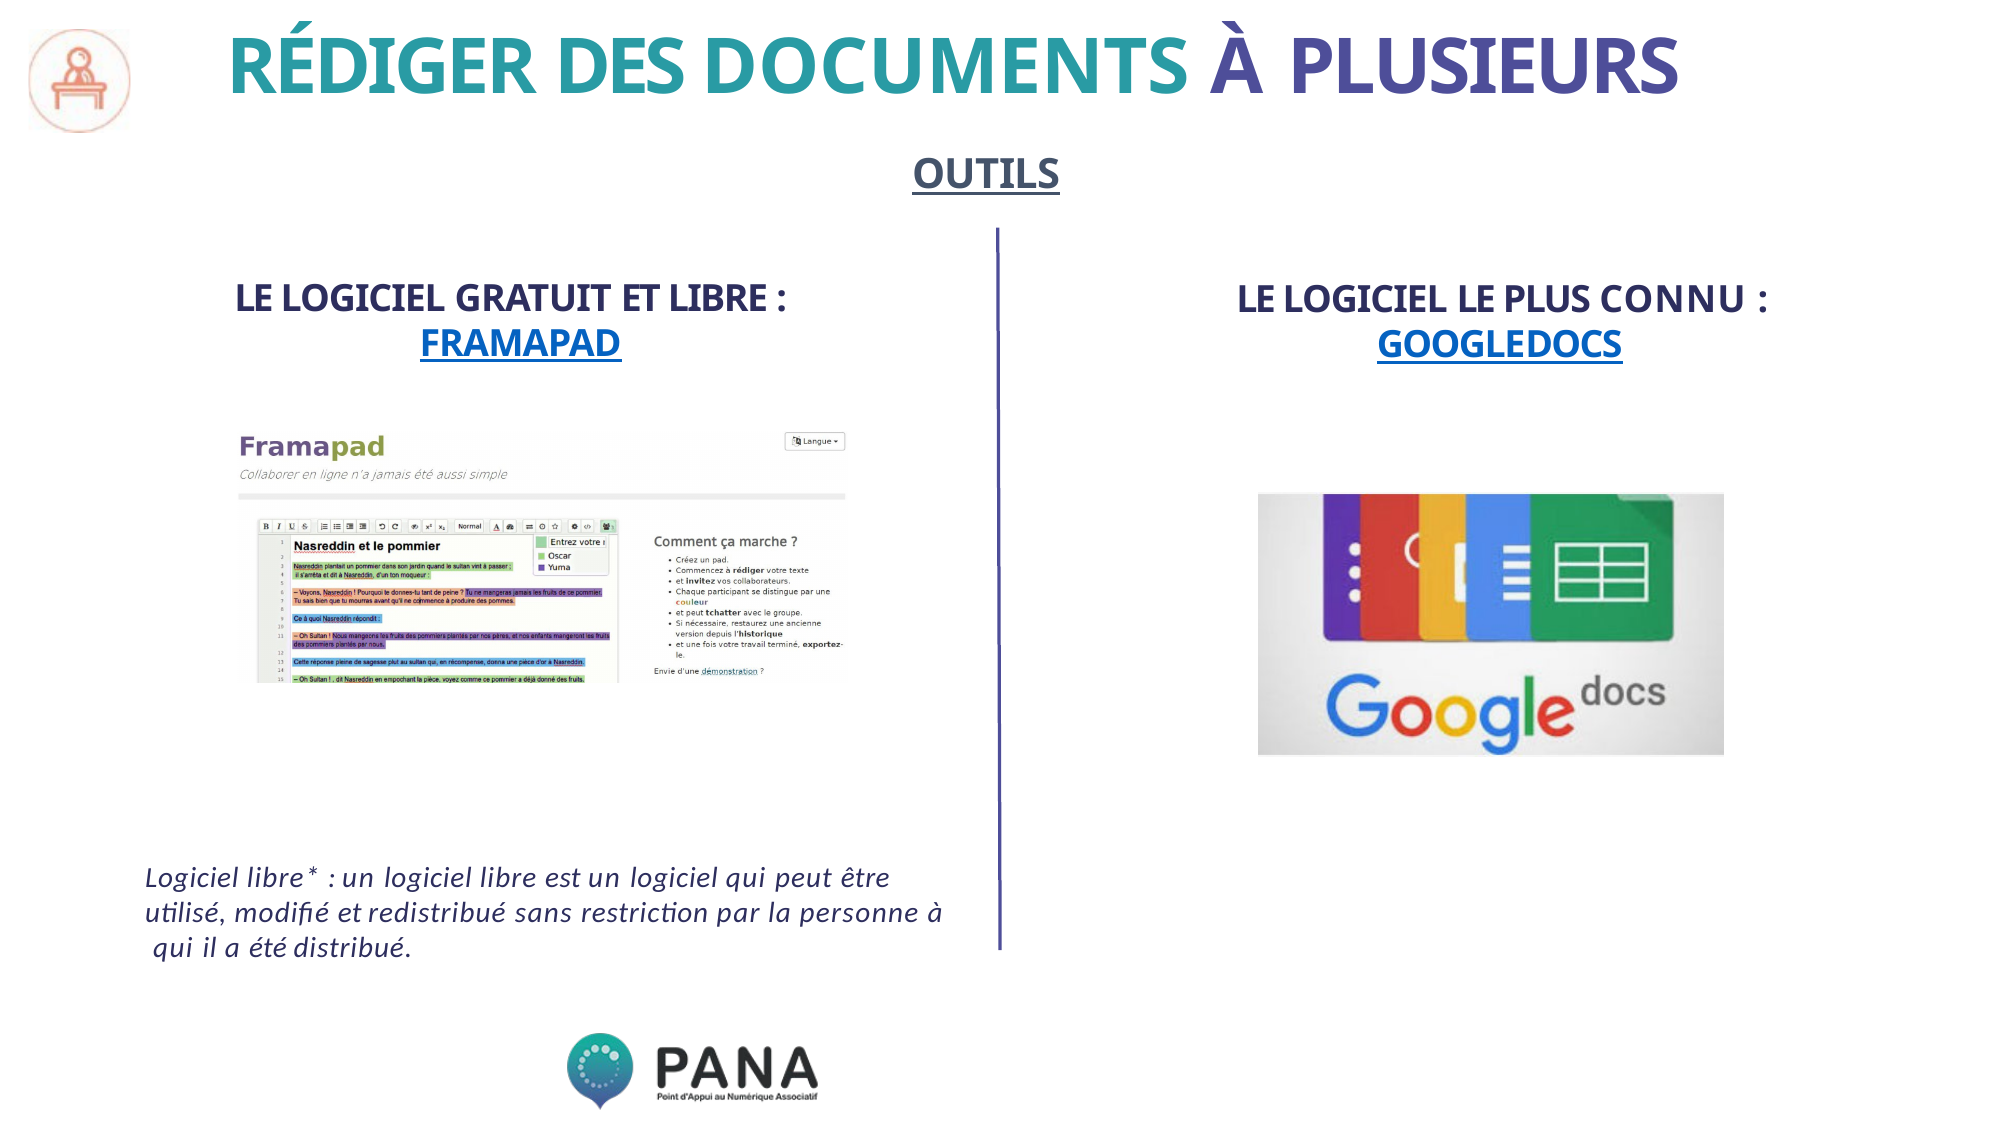

# RÉDIGER DES DOCUMENTS À PLUSIEURS
OUTILS
LE LOGICIEL GRATUIT ET LIBRE : FRAMAPAD
LE LOGICIEL LE PLUS CONNU : GOOGLEDOCS
Logiciel libre* : un logiciel libre est un logiciel qui peut être utilisé, modifié et redistribué sans restriction par la personne à qui il a été distribué.